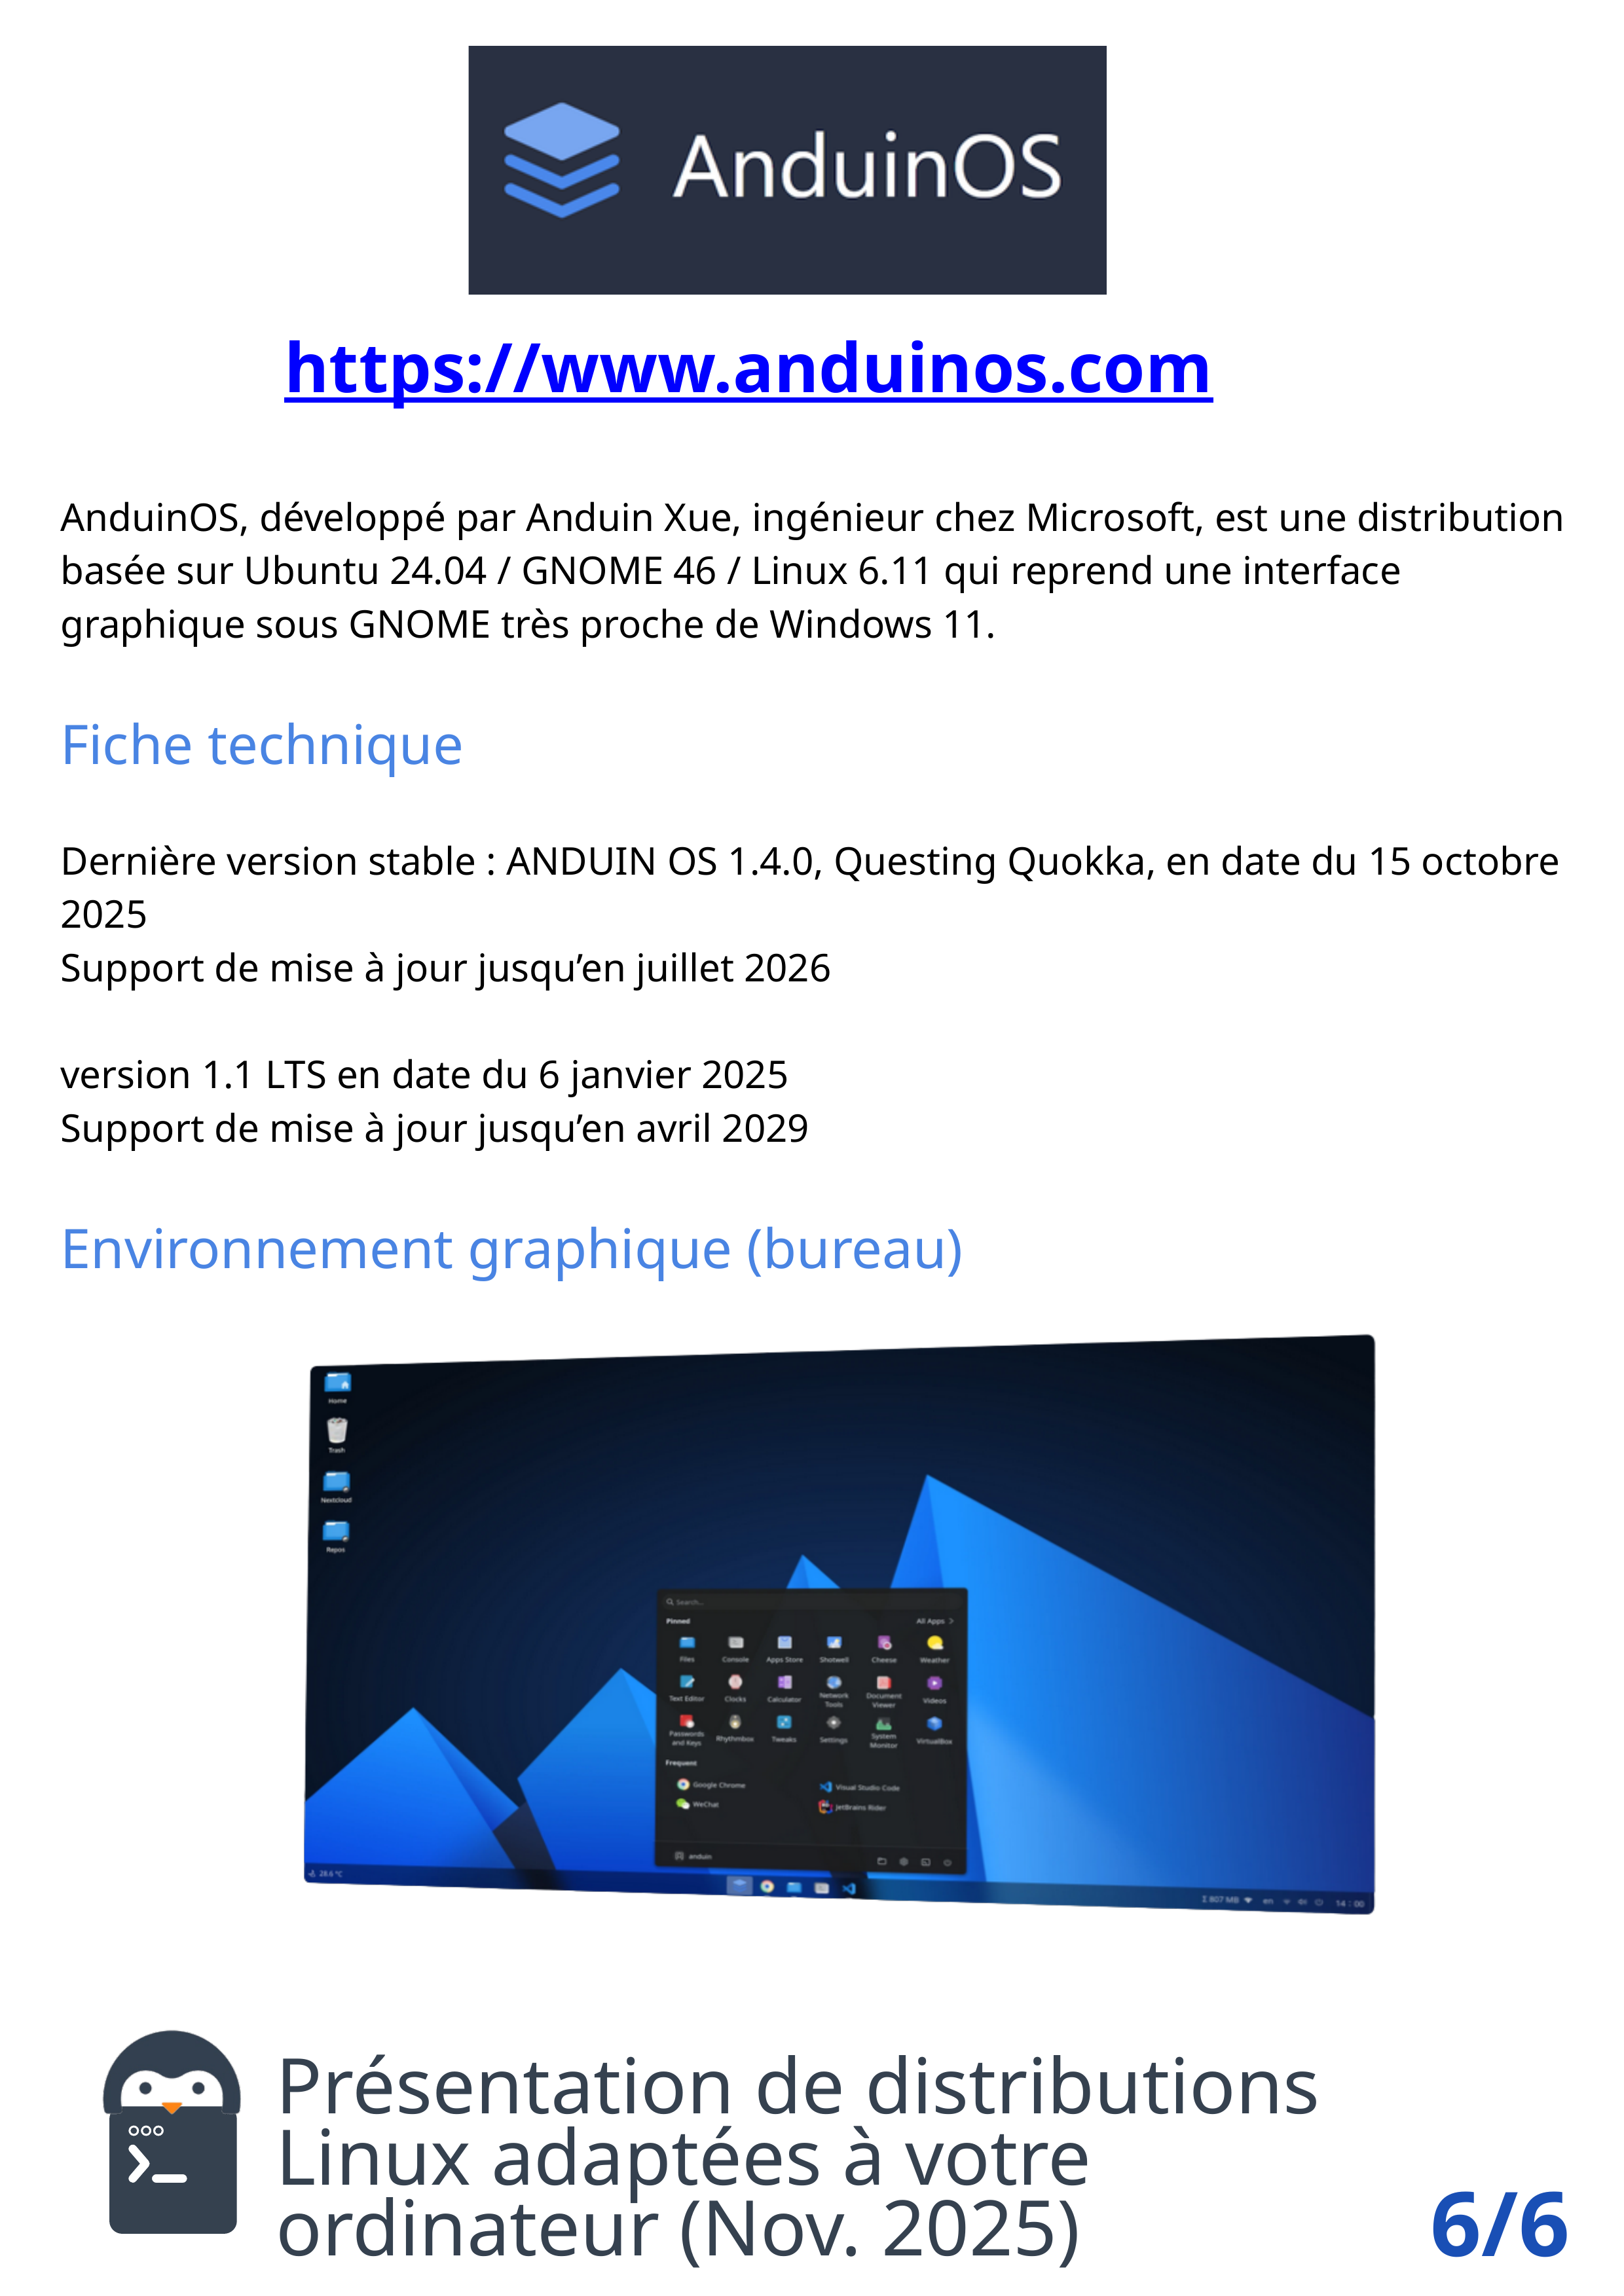

https://www.anduinos.com
AnduinOS, développé par Anduin Xue, ingénieur chez Microsoft, est une distribution basée sur Ubuntu 24.04 / GNOME 46 / Linux 6.11 qui reprend une interface graphique sous GNOME très proche de Windows 11.
Fiche technique
Dernière version stable : ANDUIN OS 1.4.0, Questing Quokka, en date du 15 octobre 2025
Support de mise à jour jusqu’en juillet 2026
version 1.1 LTS en date du 6 janvier 2025
Support de mise à jour jusqu’en avril 2029
Environnement graphique (bureau)
Présentation de distributions Linux adaptées à votre ordinateur (Nov. 2025)
6/6